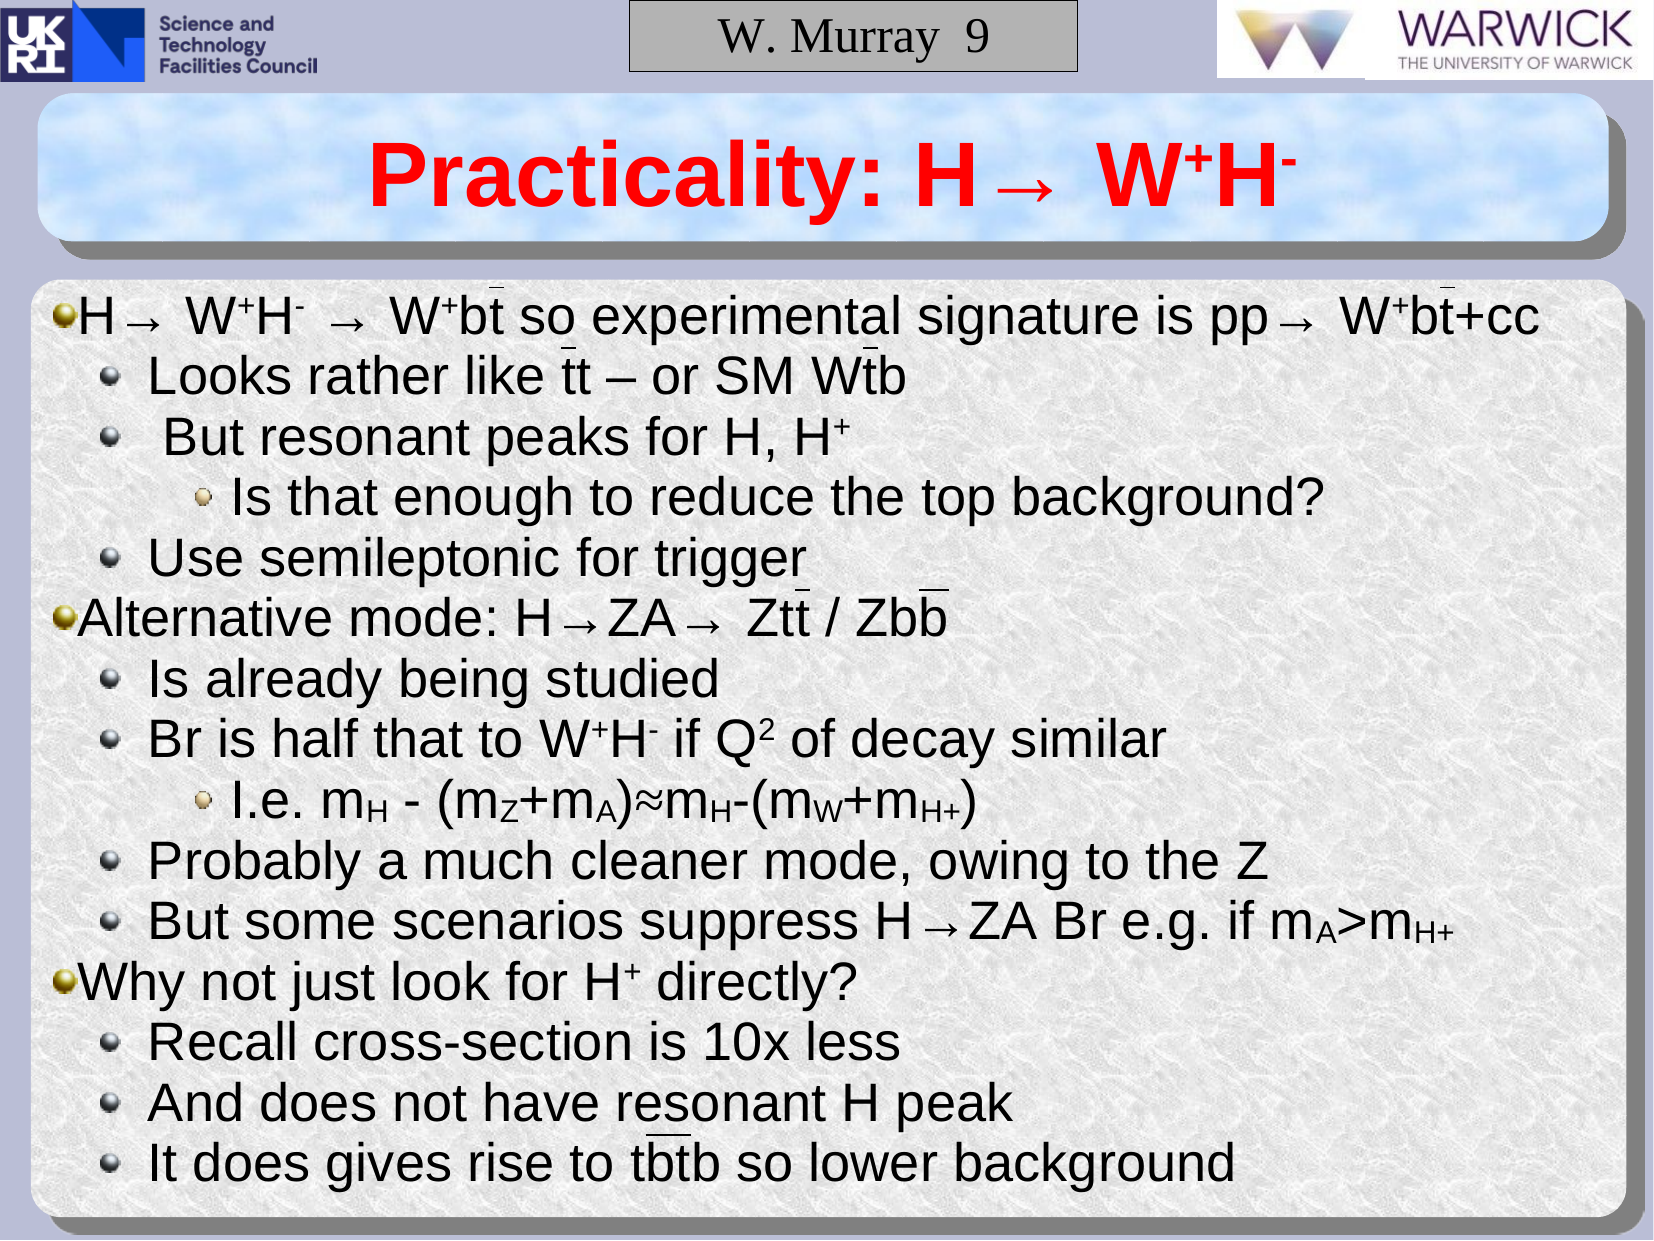

# Practicality: H→ W+H-
H→ W+H- → W+bt so experimental signature is pp→ W+bt+cc
Looks rather like tt – or SM Wtb
 But resonant peaks for H, H+
Is that enough to reduce the top background?
Use semileptonic for trigger
Alternative mode: H→ZA→ Ztt / Zbb
Is already being studied
Br is half that to W+H- if Q2 of decay similar
I.e. mH - (mZ+mA)≈mH-(mW+mH+)
Probably a much cleaner mode, owing to the Z
But some scenarios suppress H→ZA Br e.g. if mA>mH+
Why not just look for H+ directly?
Recall cross-section is 10x less
And does not have resonant H peak
It does gives rise to tbtb so lower background